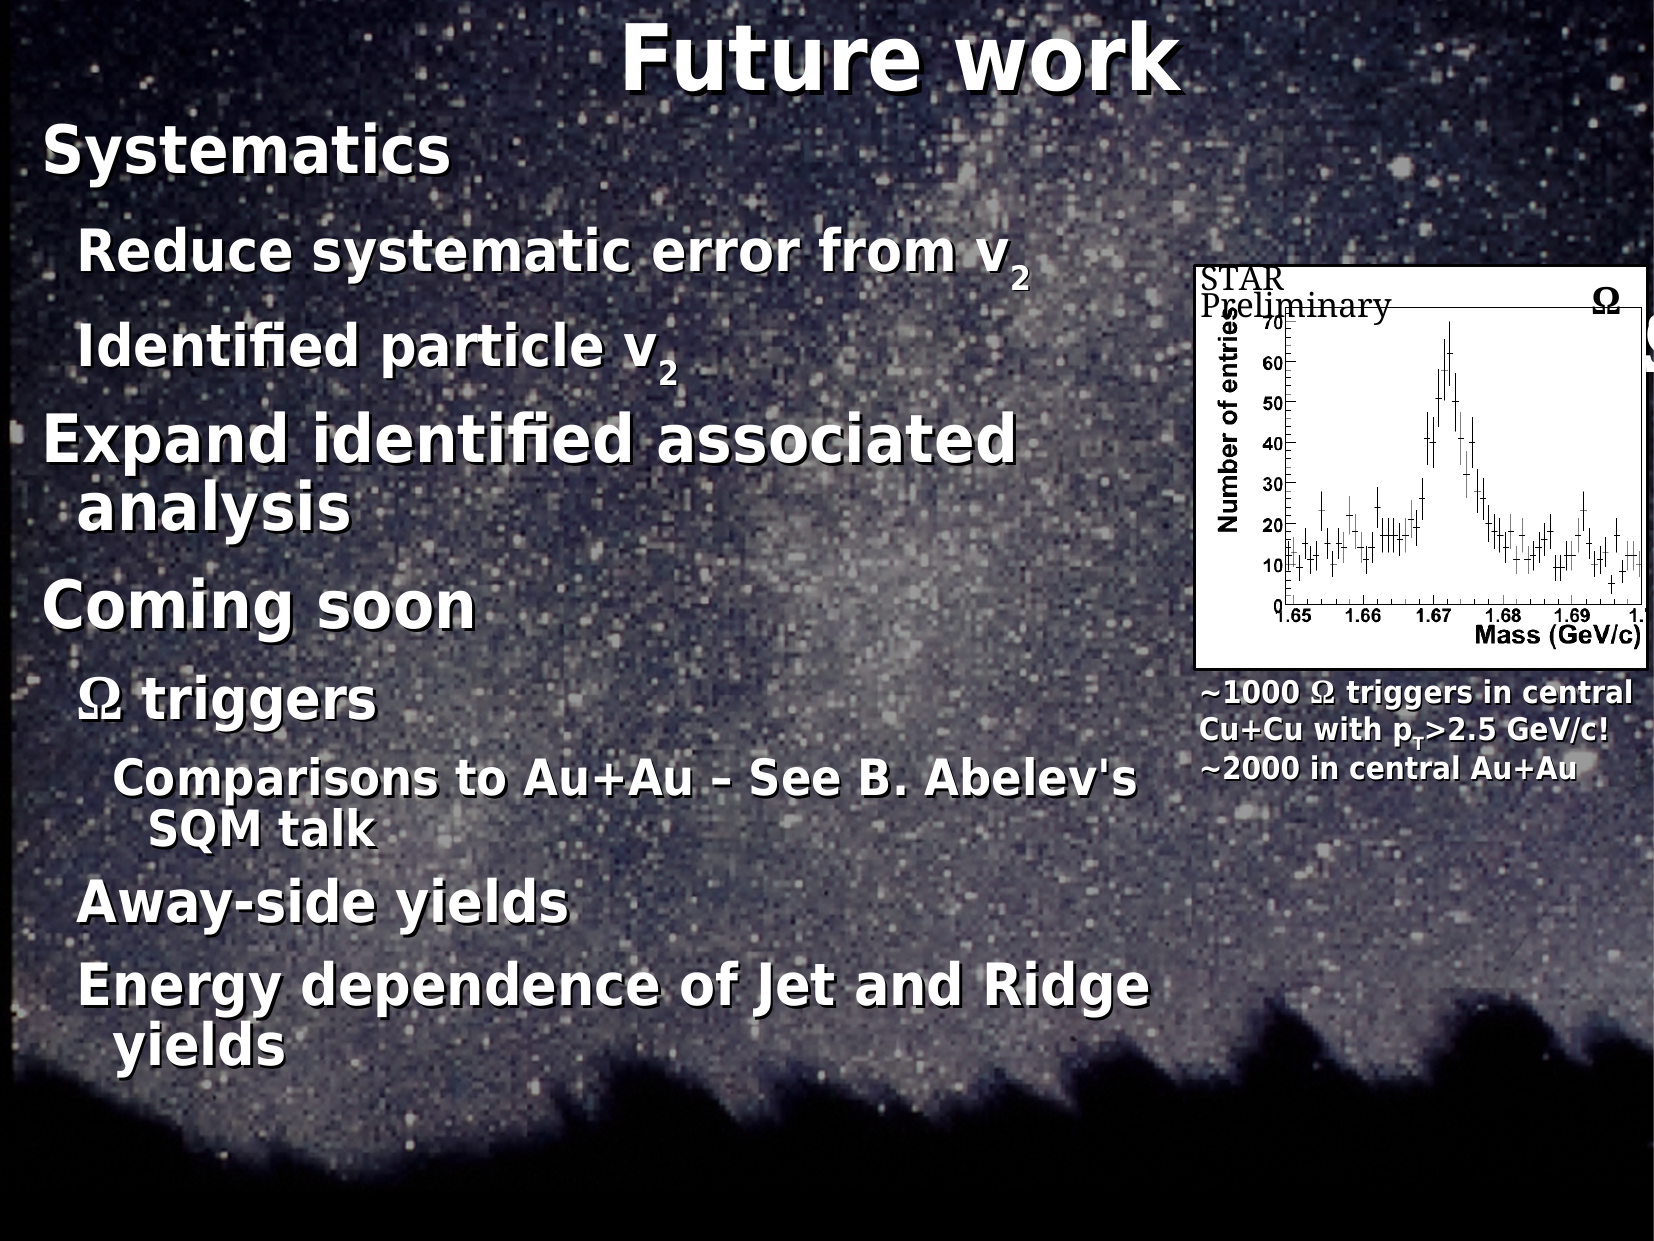

# Future work
Systematics
Reduce systematic error from v2
Identified particle v2
Expand identified associated analysis
Coming soon
Ω triggers
Comparisons to Au+Au – See B. Abelev's SQM talk
Away-side yields
Energy dependence of Jet and Ridge yields
STAR Preliminary
Ω
Ω
Ω
~1000 Ω triggers in central Cu+Cu with pT>2.5 GeV/c!
~2000 in central Au+Au